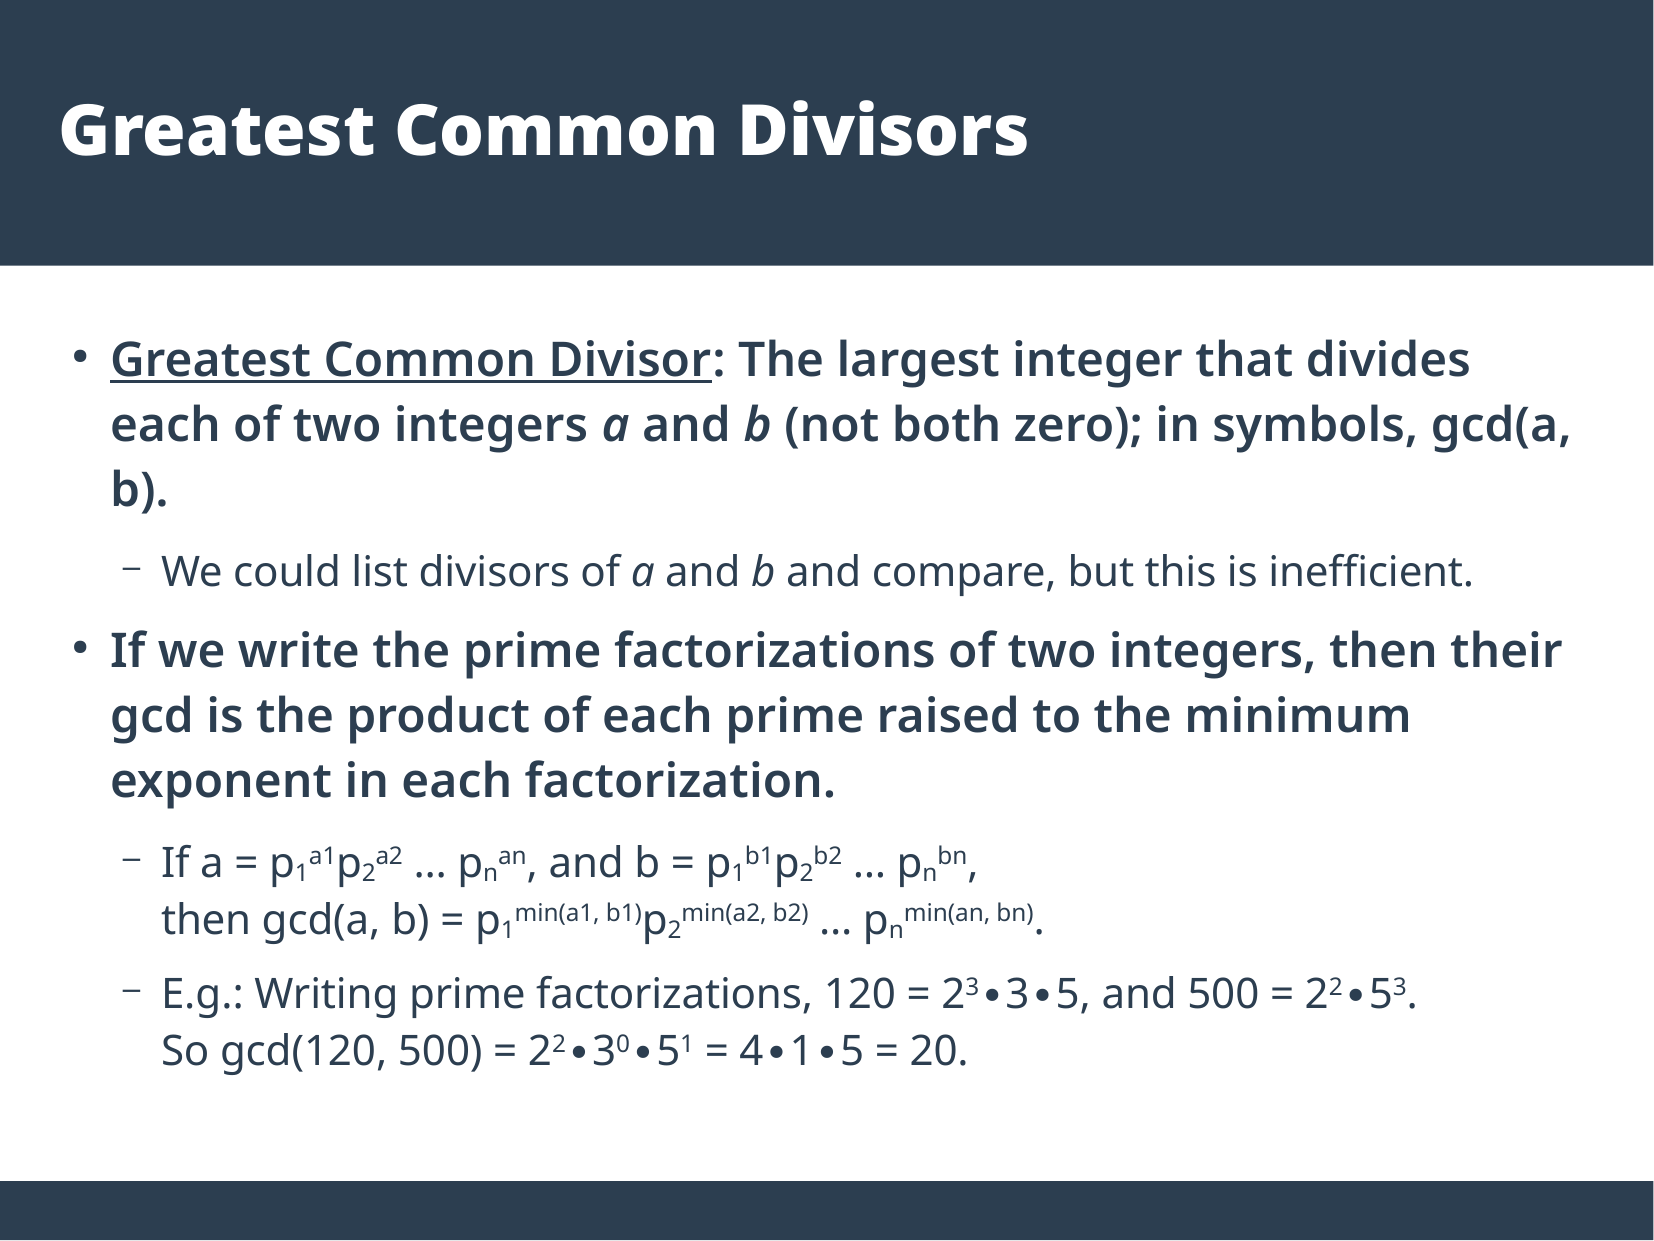

# Greatest Common Divisors
Greatest Common Divisor: The largest integer that divides each of two integers a and b (not both zero); in symbols, gcd(a, b).
We could list divisors of a and b and compare, but this is inefficient.
If we write the prime factorizations of two integers, then their gcd is the product of each prime raised to the minimum exponent in each factorization.
If a = p1a1p2a2 … pnan, and b = p1b1p2b2 … pnbn,
then gcd(a, b) = p1min(a1, b1)p2min(a2, b2) … pnmin(an, bn).
E.g.: Writing prime factorizations, 120 = 23∙3∙5, and 500 = 22∙53.
So gcd(120, 500) = 22∙30∙51 = 4∙1∙5 = 20.